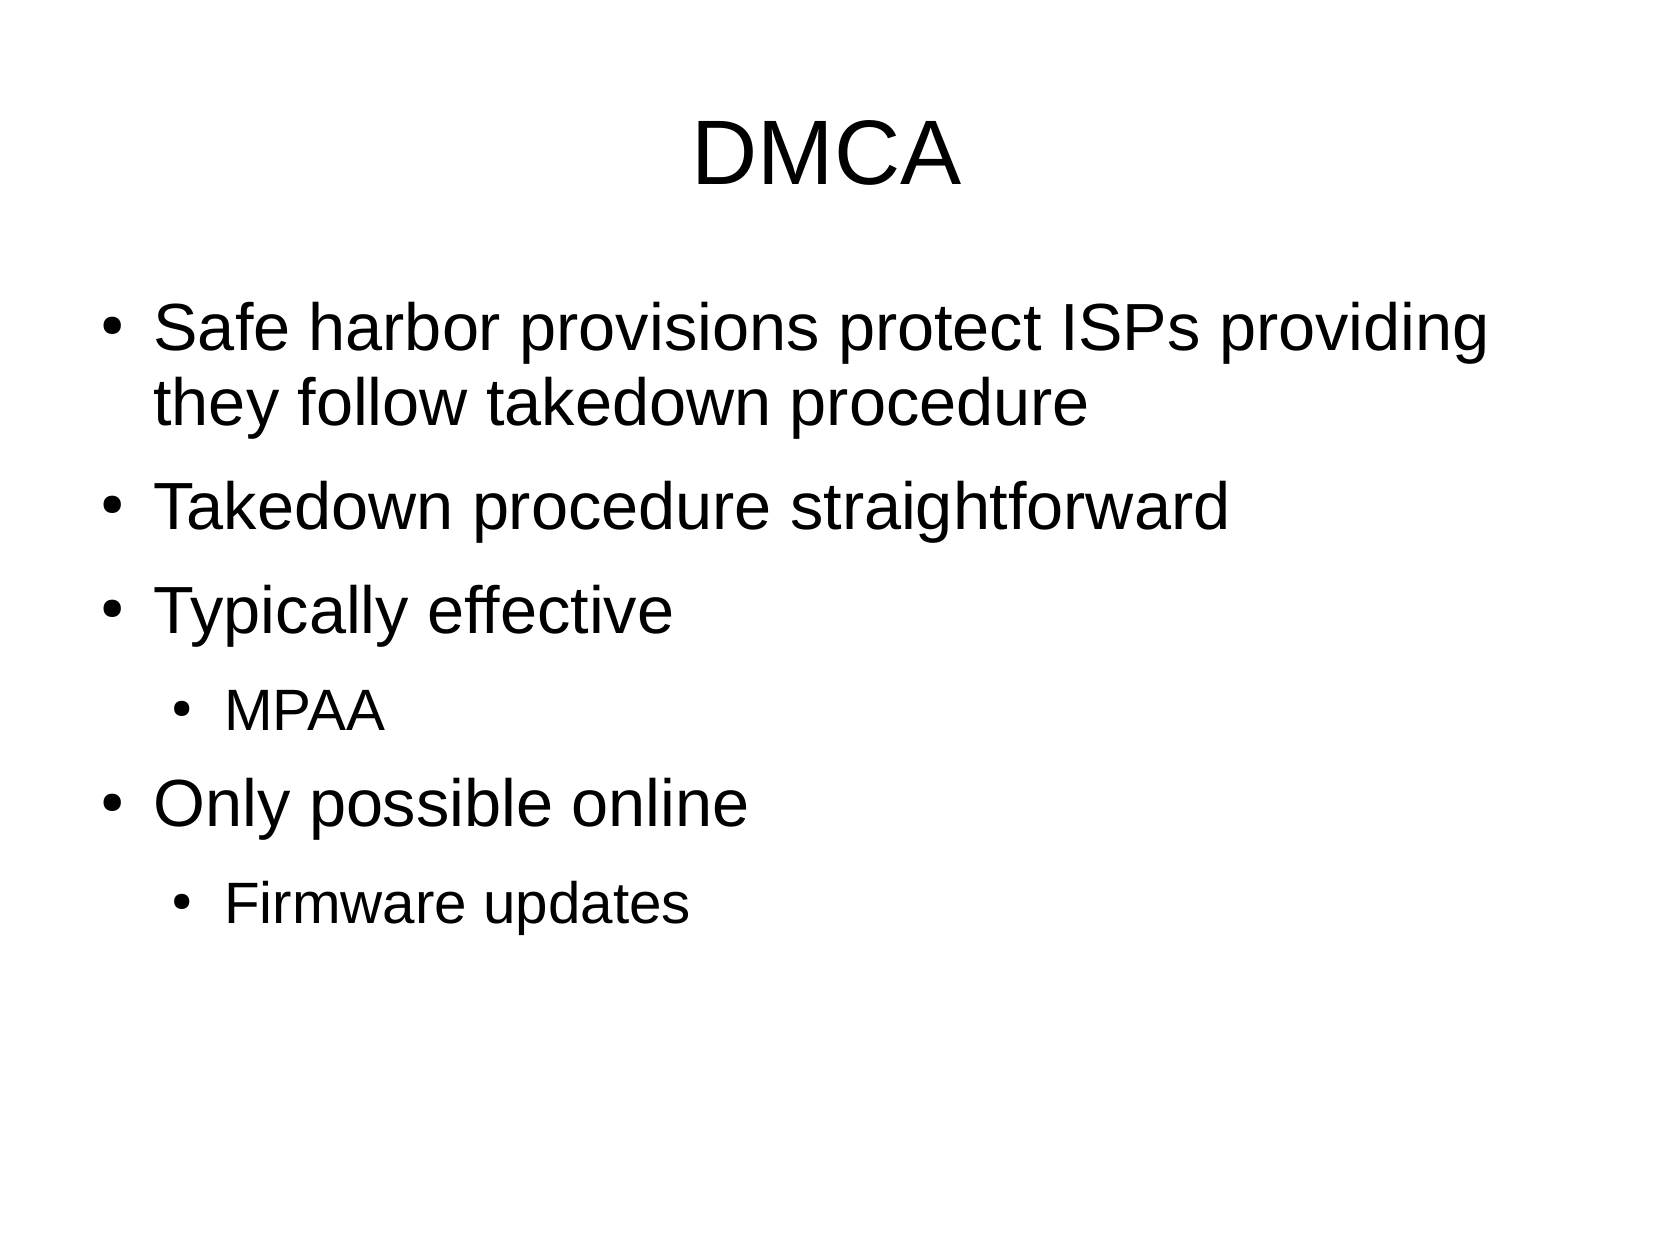

# DMCA
Safe harbor provisions protect ISPs providing they follow takedown procedure
Takedown procedure straightforward
Typically effective
MPAA
Only possible online
Firmware updates